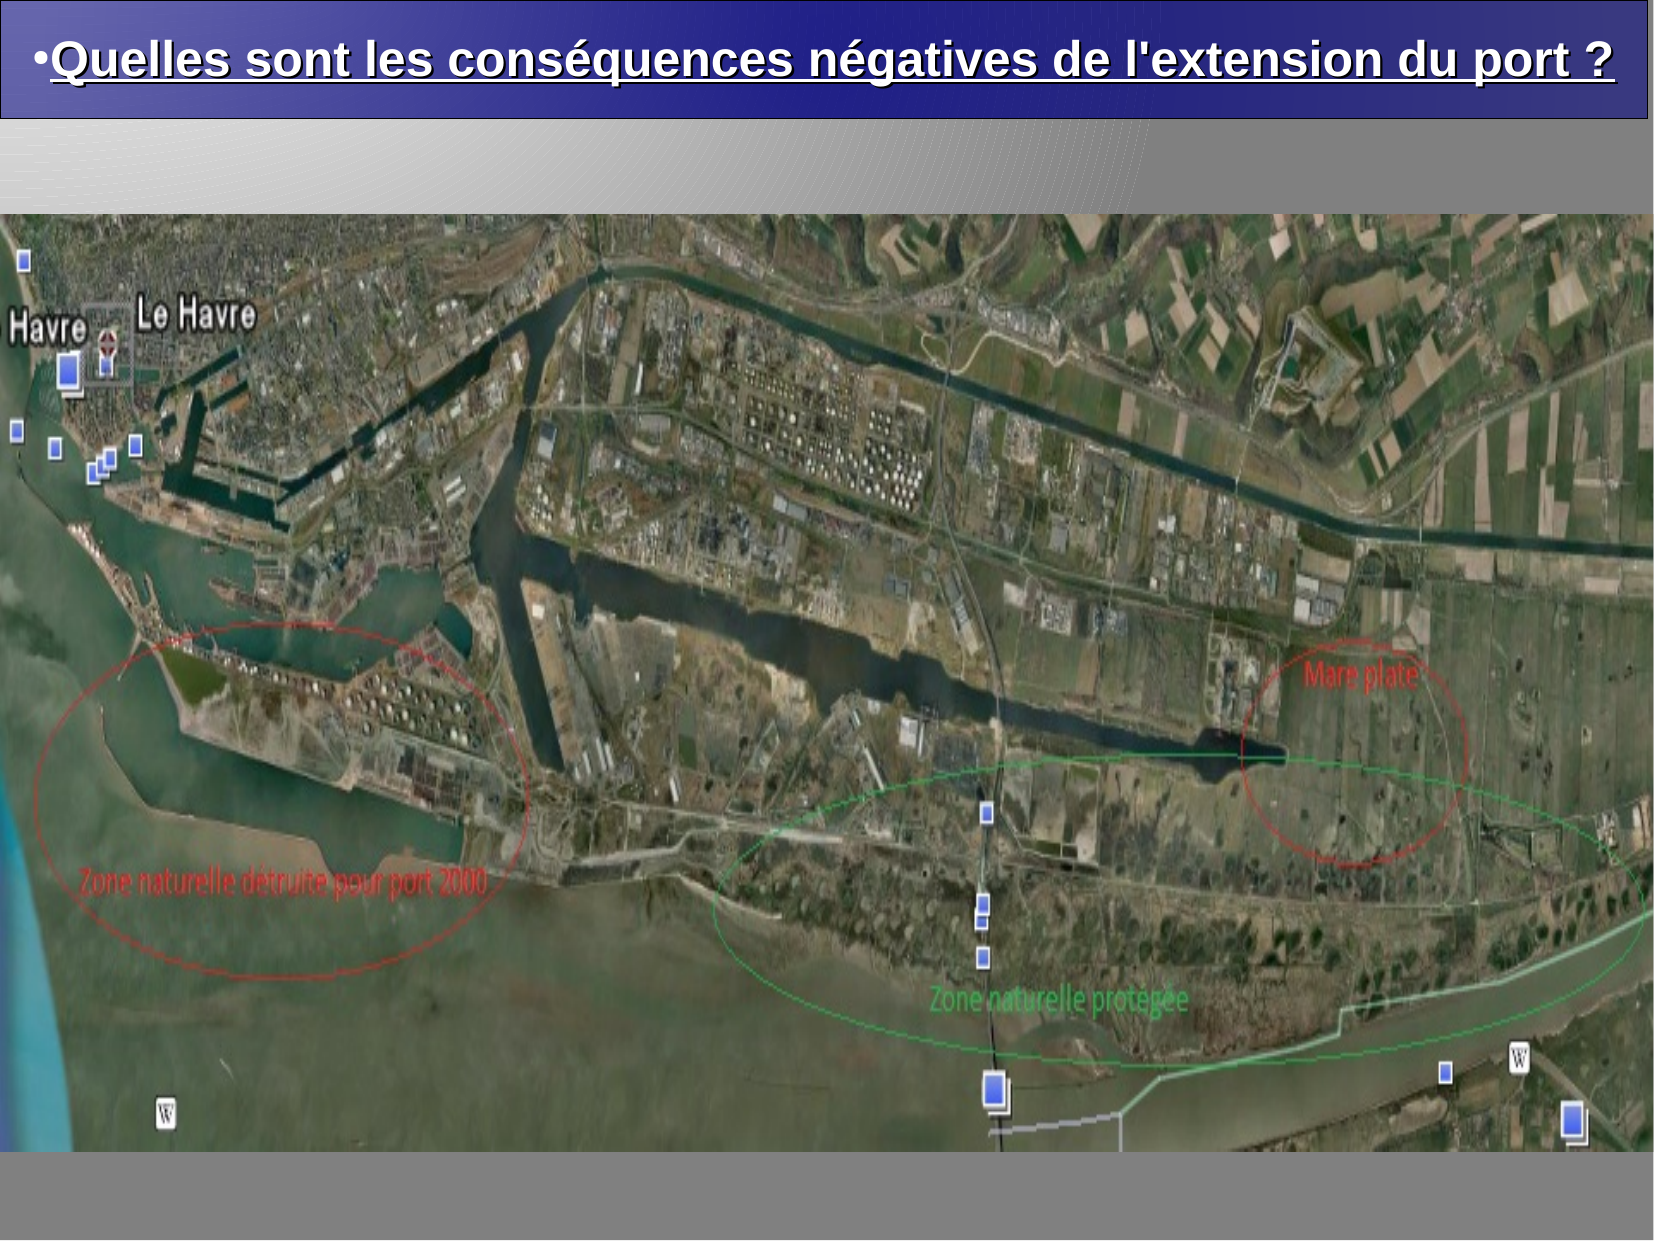

Quelles sont les conséquences négatives de l'extension du port ?